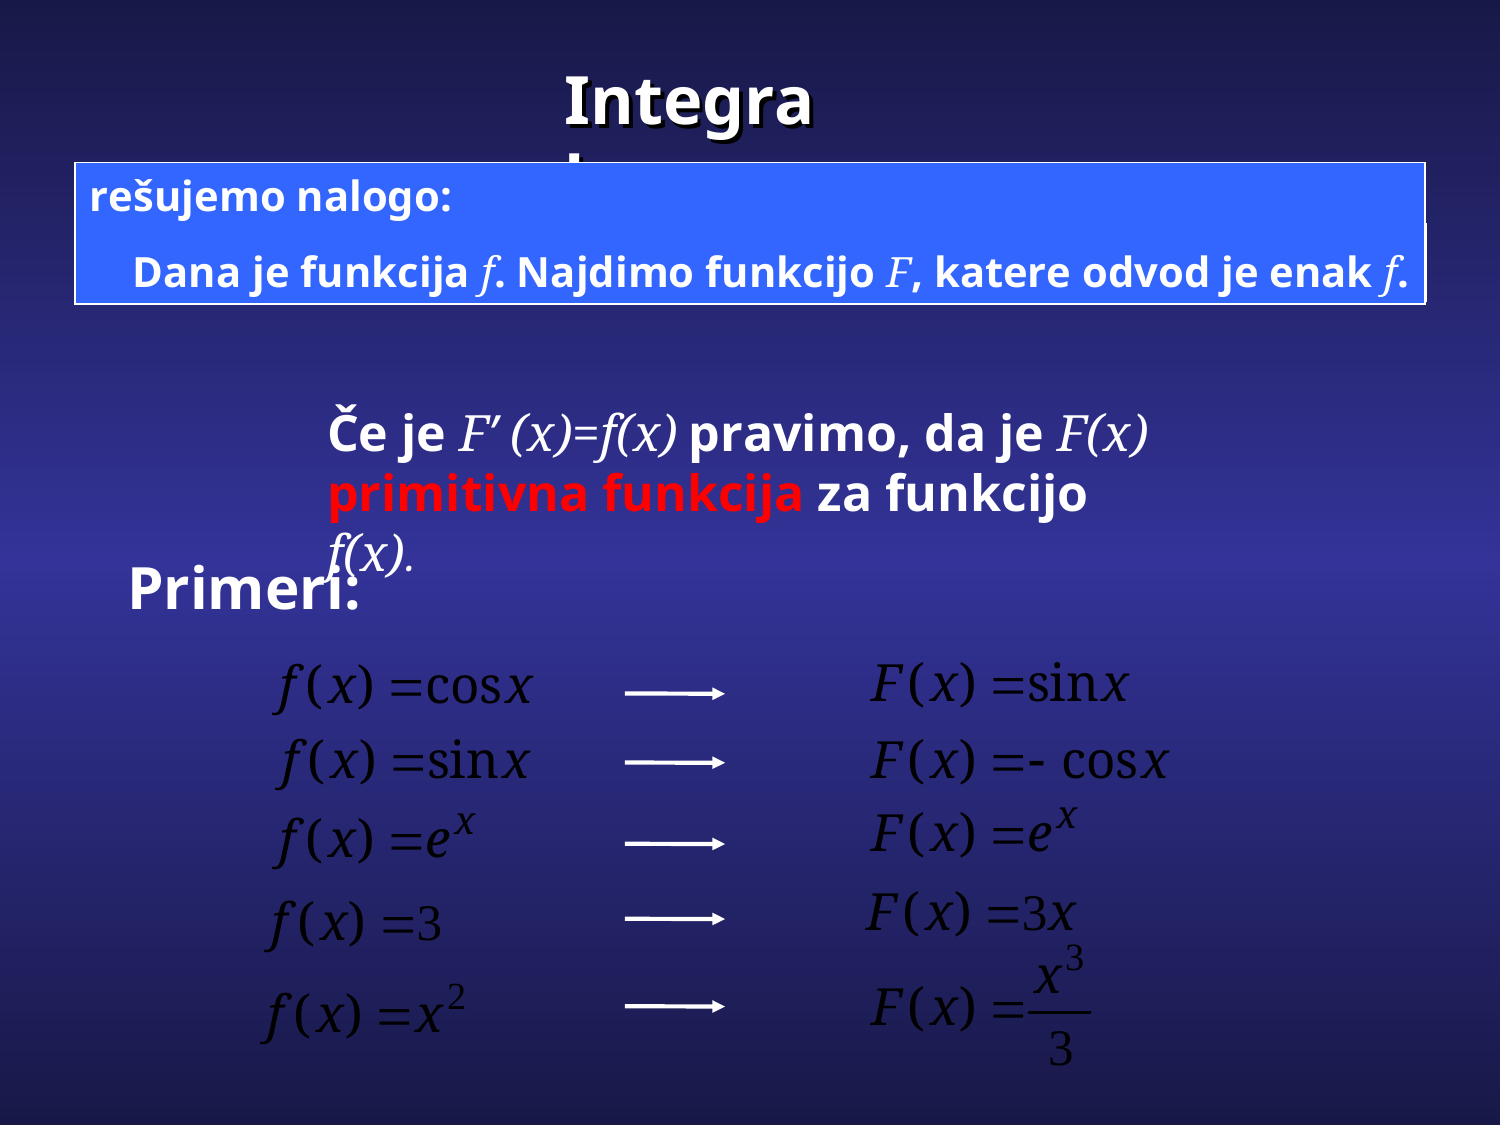

Integral
rešujemo nalogo:
 Dana je funkcija f. Najdimo funkcijo F, katere odvod je enak f.
Če je F’ (x)=f(x) pravimo, da je F(x) primitivna funkcija za funkcijo f(x).
Primeri: